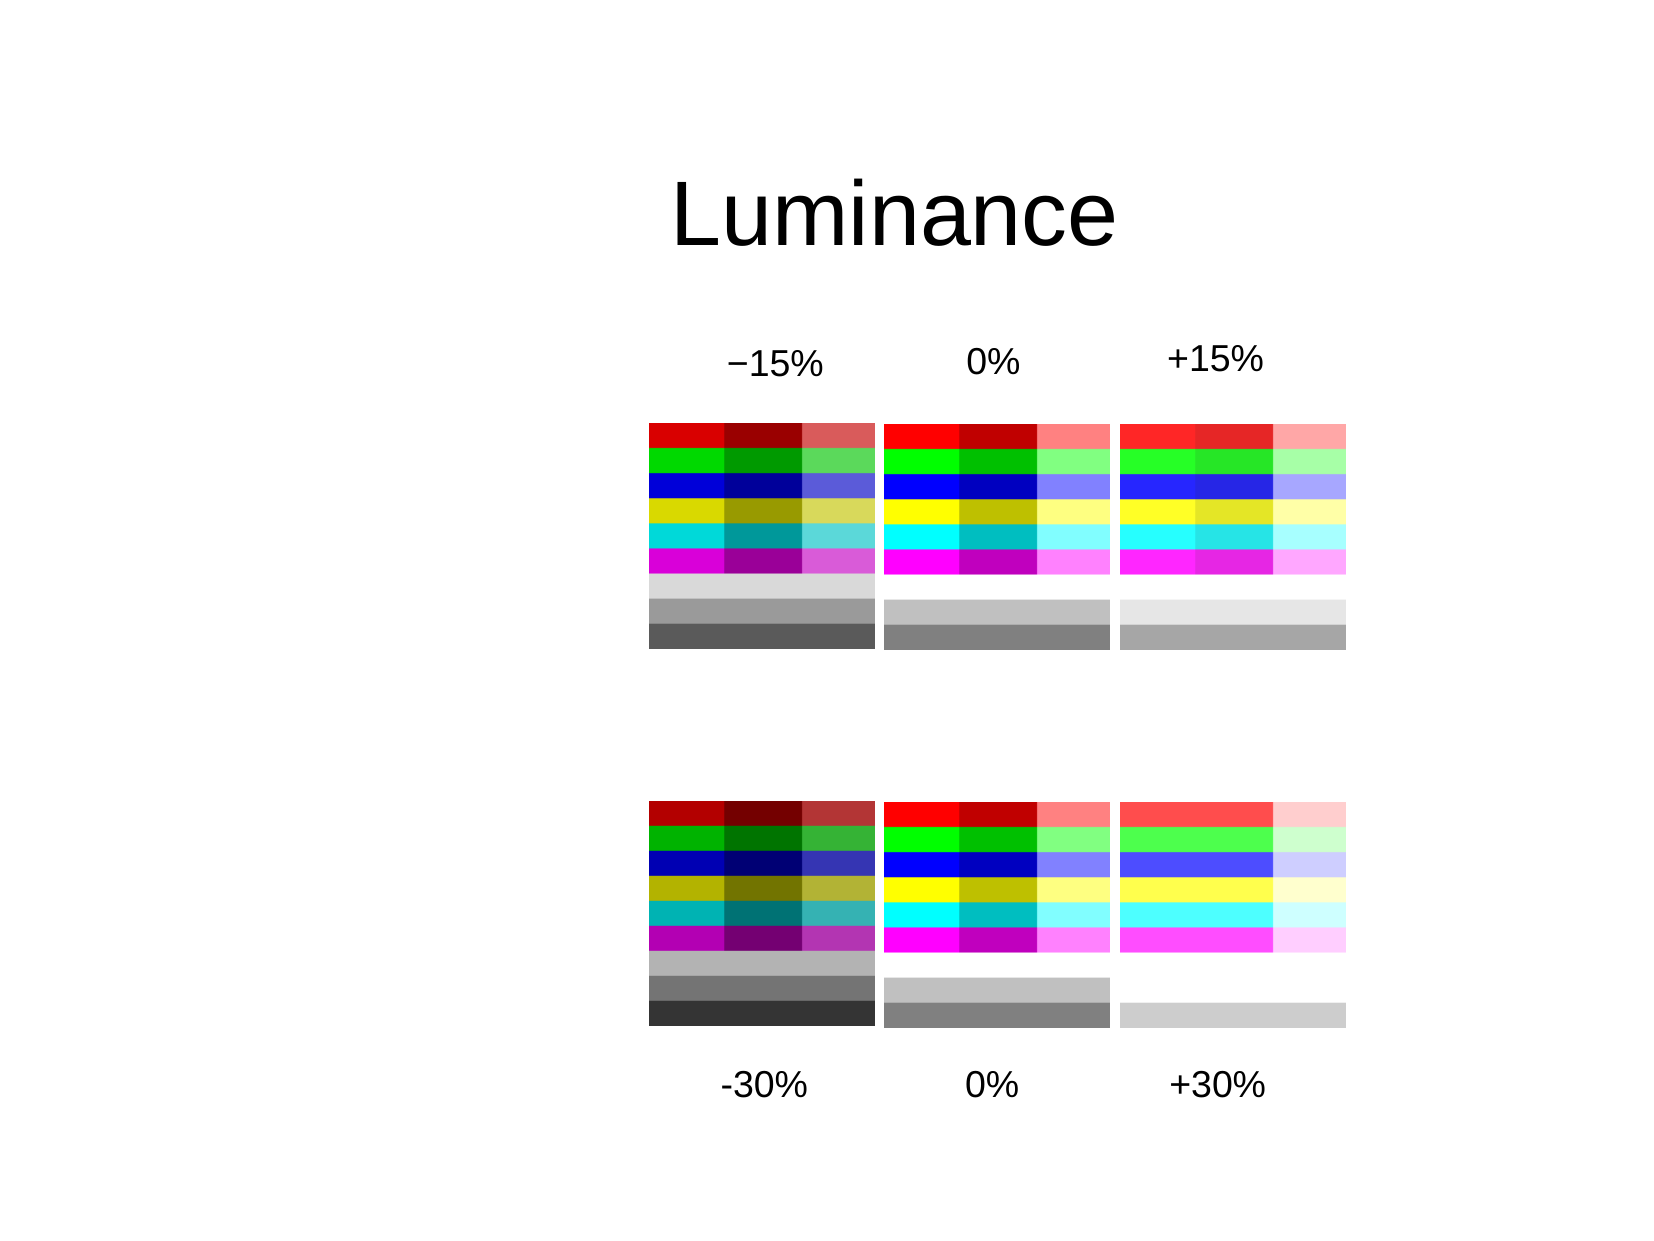

Luminance
+15%
0%
−15%
-30%
0%
+30%